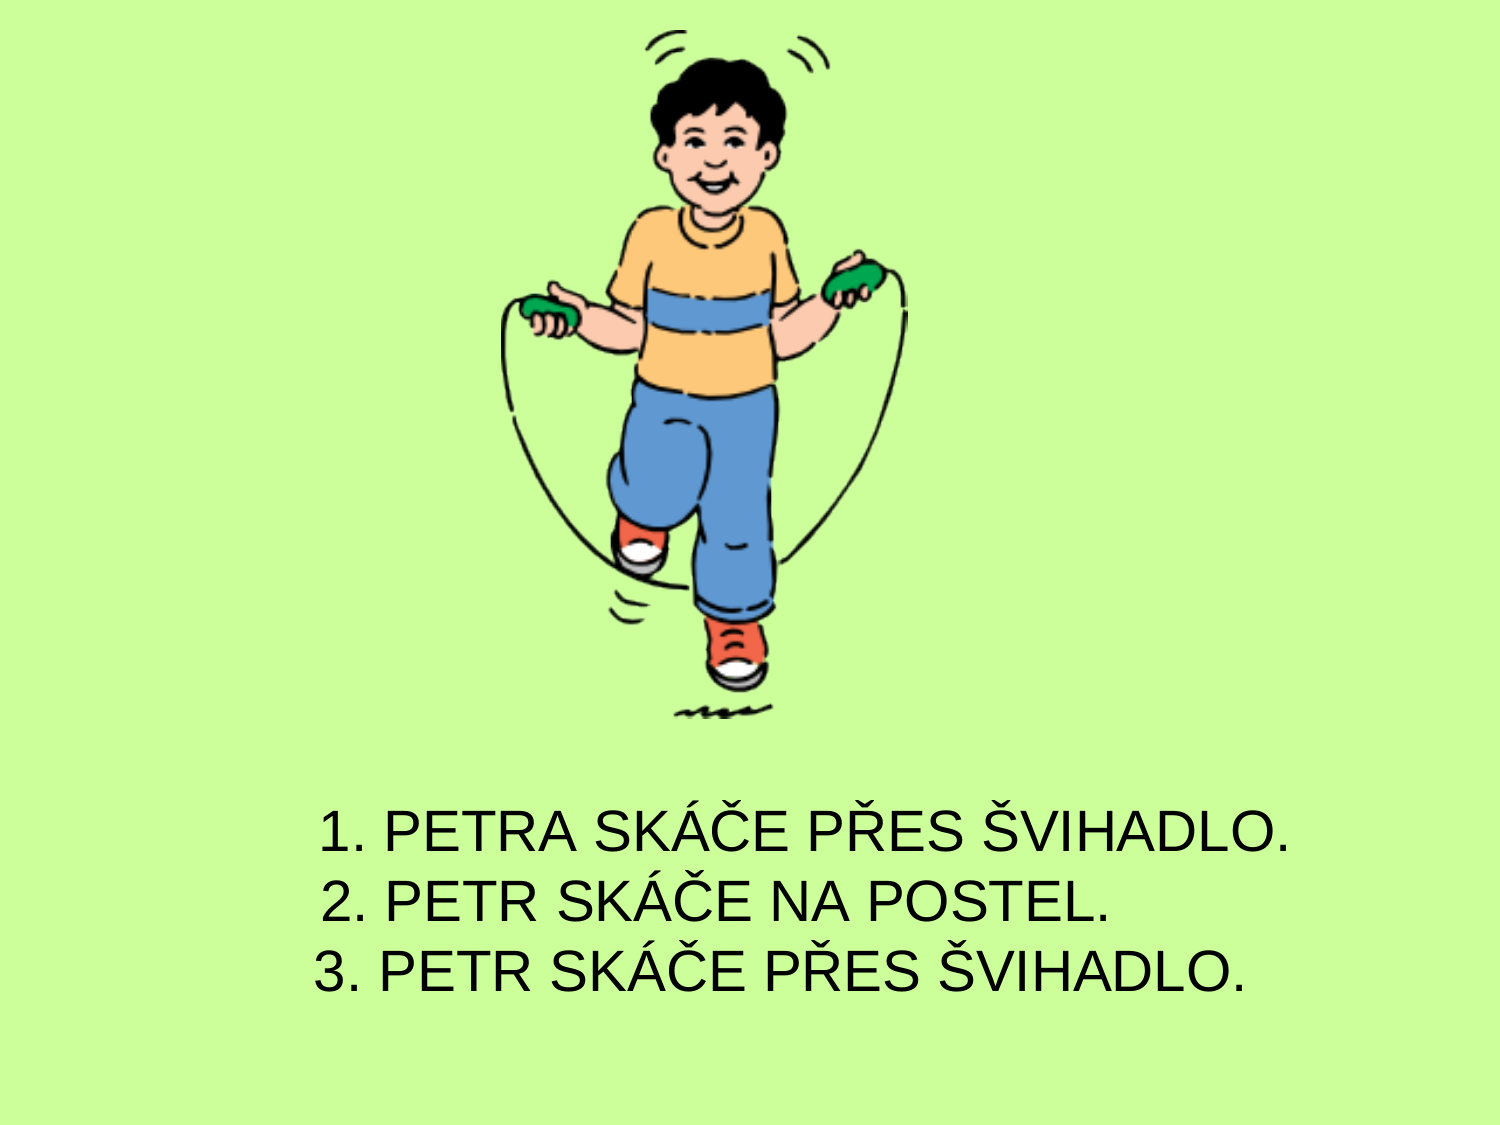

# 1. PETRA SKÁČE PŘES ŠVIHADLO. 2. PETR SKÁČE NA POSTEL. 3. PETR SKÁČE PŘES ŠVIHADLO.